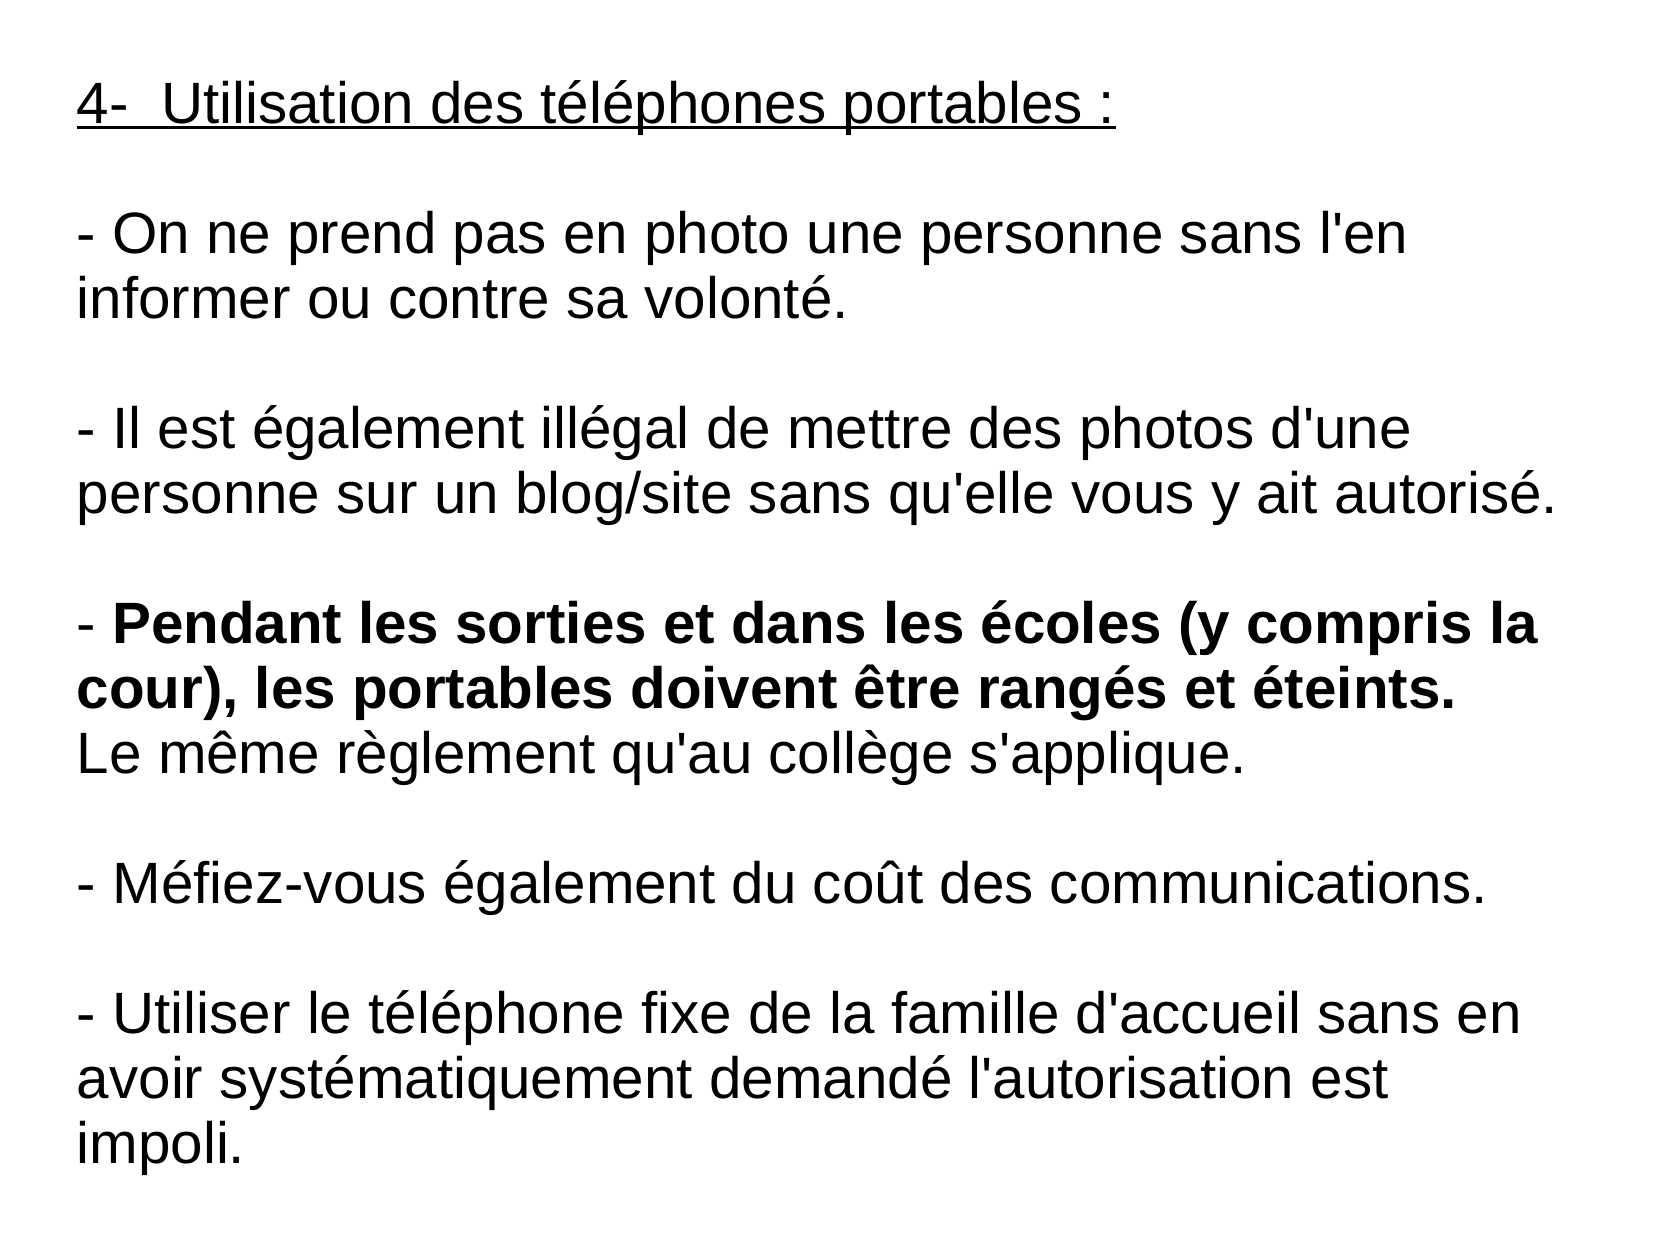

# 4- Utilisation des téléphones portables : - On ne prend pas en photo une personne sans l'en informer ou contre sa volonté. - Il est également illégal de mettre des photos d'une personne sur un blog/site sans qu'elle vous y ait autorisé. - Pendant les sorties et dans les écoles (y compris la cour), les portables doivent être rangés et éteints. Le même règlement qu'au collège s'applique. - Méfiez-vous également du coût des communications. - Utiliser le téléphone fixe de la famille d'accueil sans en avoir systématiquement demandé l'autorisation est impoli.